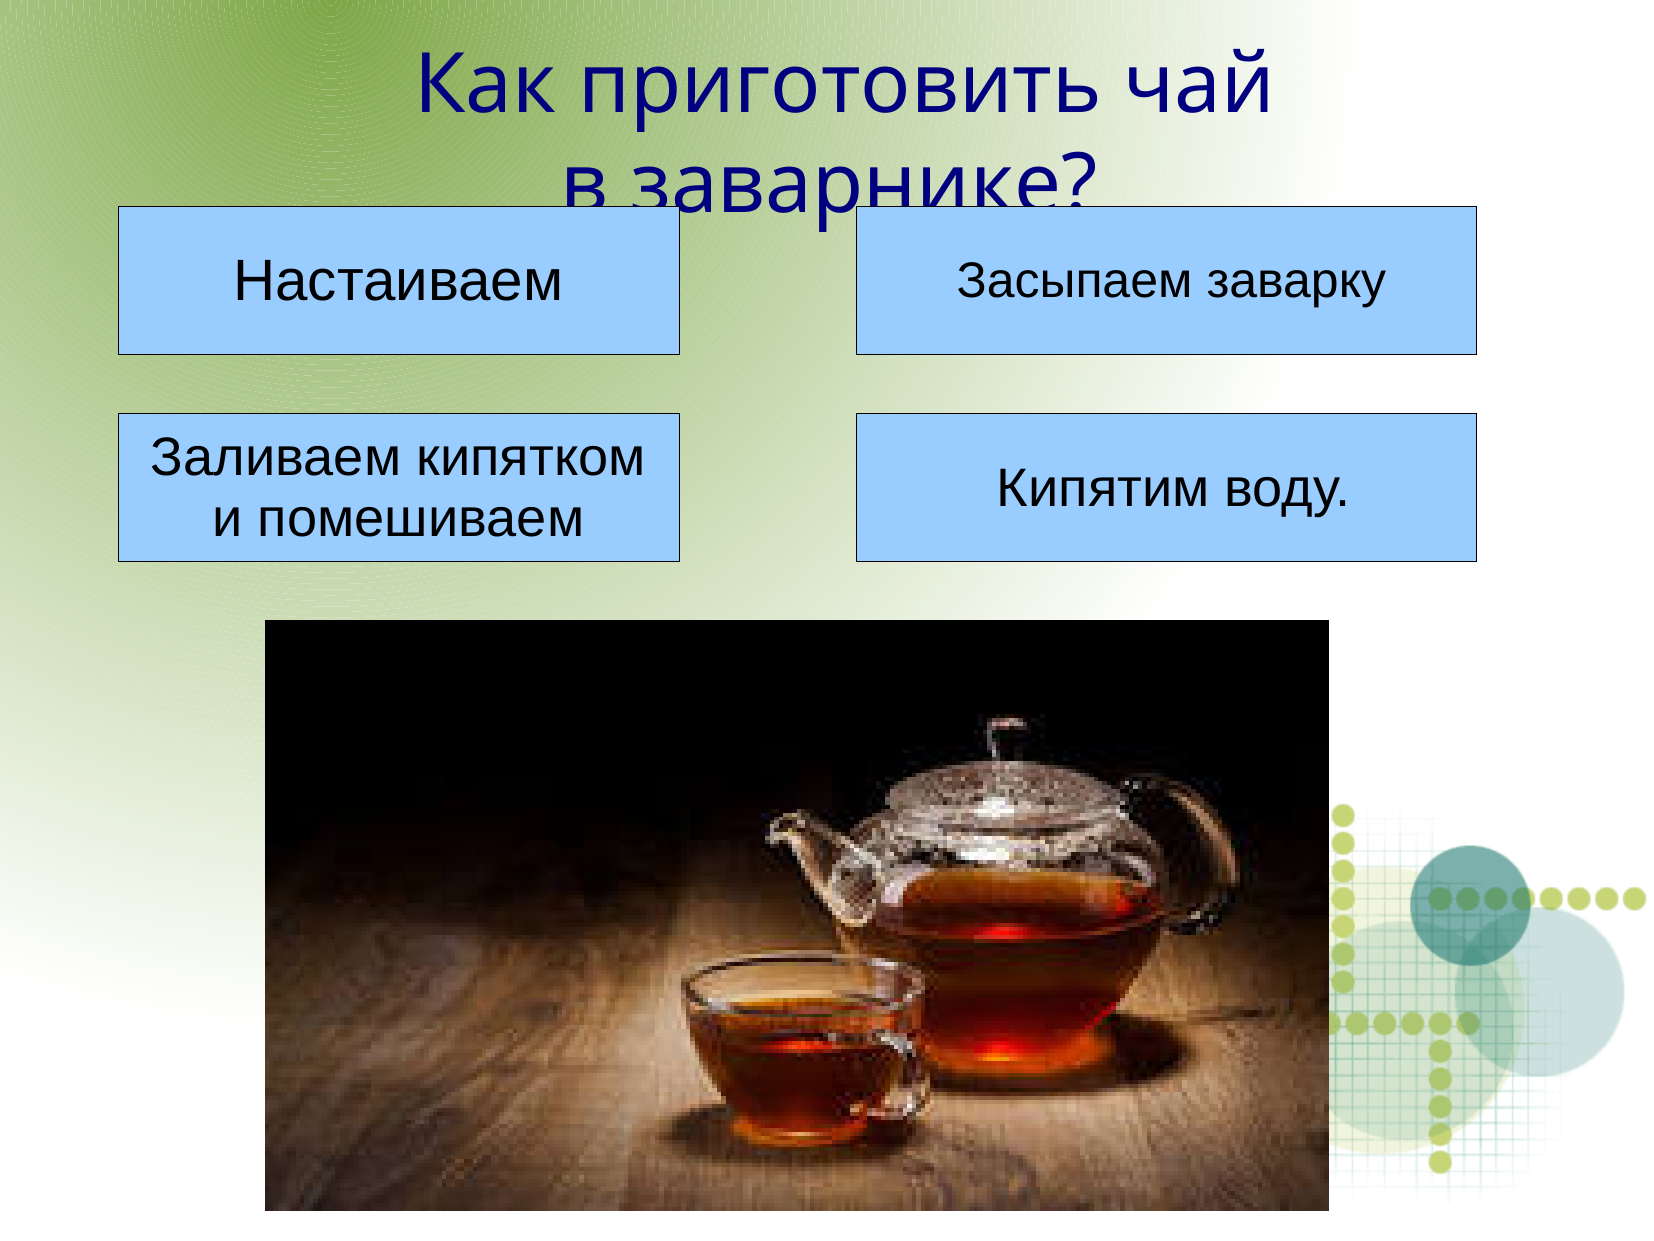

# Как приготовить чай в заварнике?
Настаиваем
 Засыпаем заварку
Заливаем кипятком
и помешиваем
 Кипятим воду.